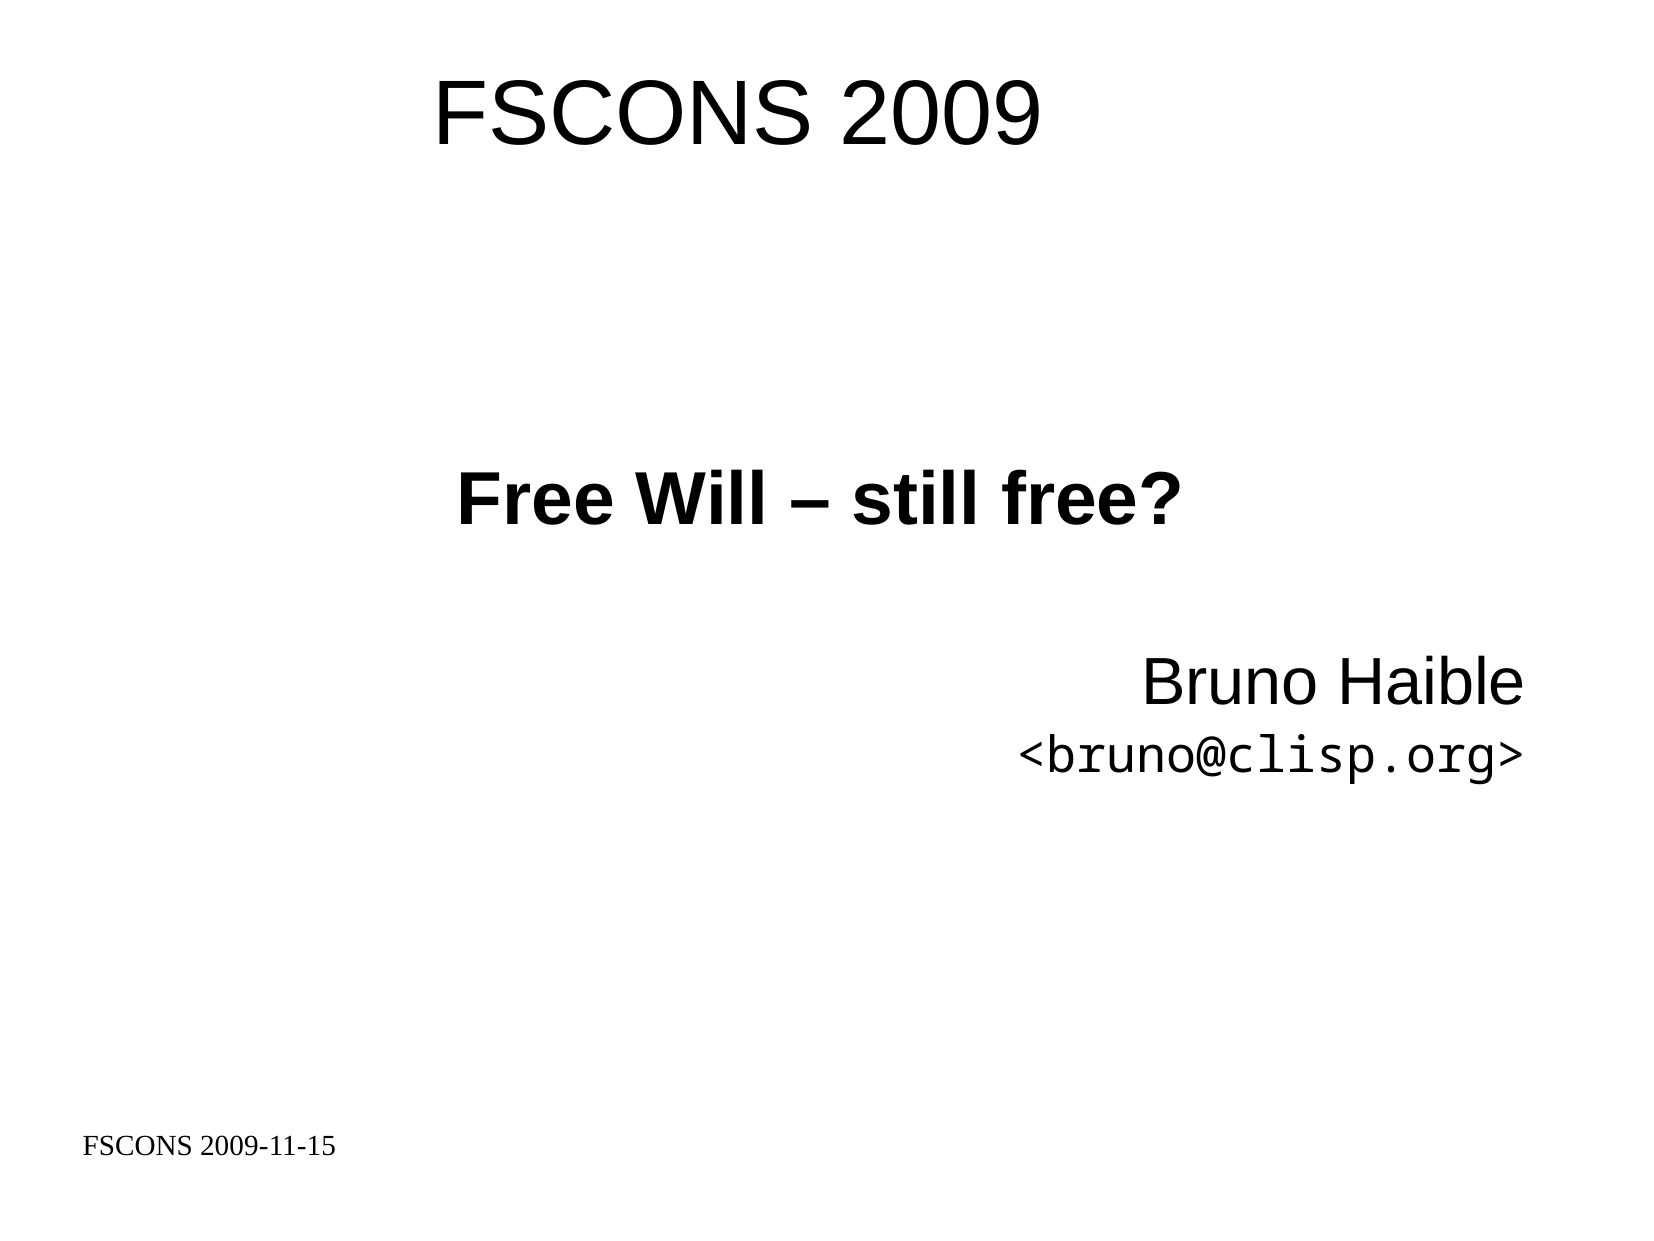

# FSCONS 2009
Free Will – still free?
Bruno Haible
<bruno@clisp.org>